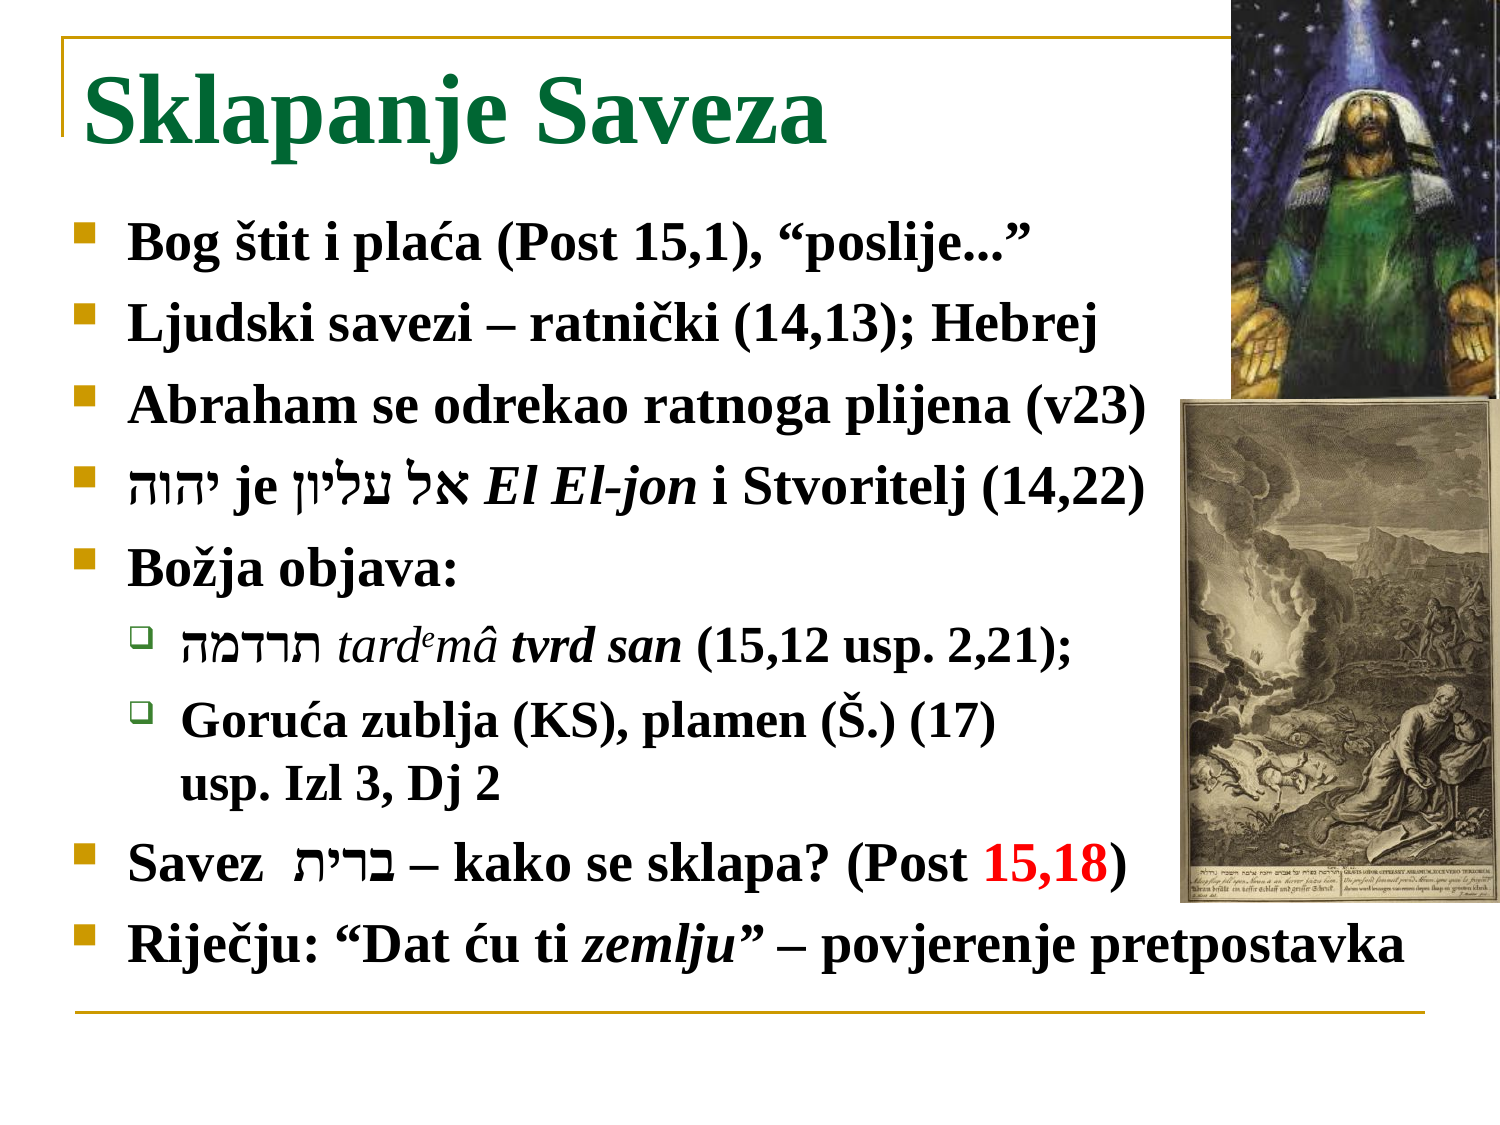

# Sklapanje Saveza
Bog štit i plaća (Post 15,1), “poslije...”
Ljudski savezi – ratnički (14,13); Hebrej
Abraham se odrekao ratnoga plijena (v23)
יהוה je אל עליון El El-jon i Stvoritelj (14,22)
Božja objava:
תרדמה tardemâ tvrd san (15,12 usp. 2,21);
Goruća zublja (KS), plamen (Š.) (17)
usp. Izl 3, Dj 2
Savez ברית – kako se sklapa? (Post 15,18)
Riječju: “Dat ću ti zemlju” – povjerenje pretpostavka